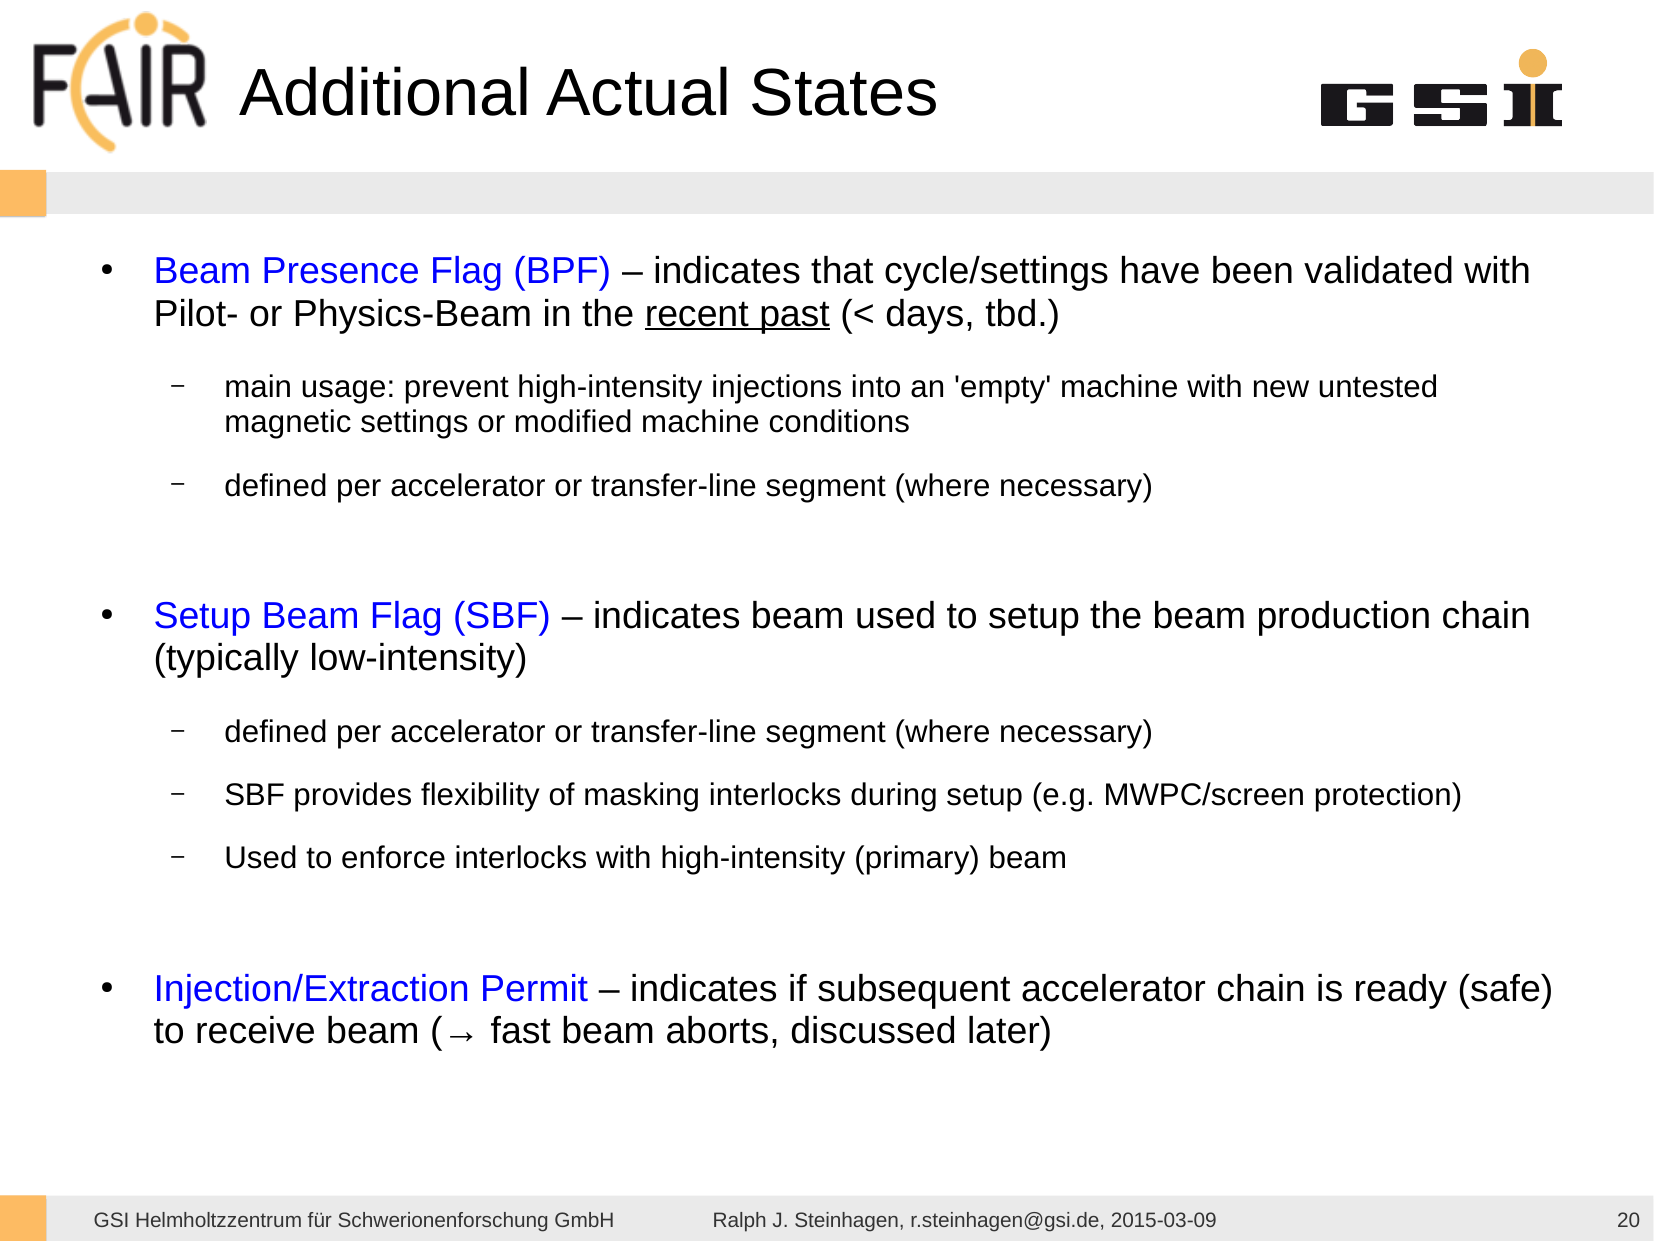

# Additional Actual States
Beam Presence Flag (BPF) – indicates that cycle/settings have been validated with Pilot- or Physics-Beam in the recent past (< days, tbd.)
main usage: prevent high-intensity injections into an 'empty' machine with new untested magnetic settings or modified machine conditions
defined per accelerator or transfer-line segment (where necessary)
Setup Beam Flag (SBF) – indicates beam used to setup the beam production chain 	(typically low-intensity)
defined per accelerator or transfer-line segment (where necessary)
SBF provides flexibility of masking interlocks during setup (e.g. MWPC/screen protection)
Used to enforce interlocks with high-intensity (primary) beam
Injection/Extraction Permit – indicates if subsequent accelerator chain is ready (safe) to receive beam (→ fast beam aborts, discussed later)